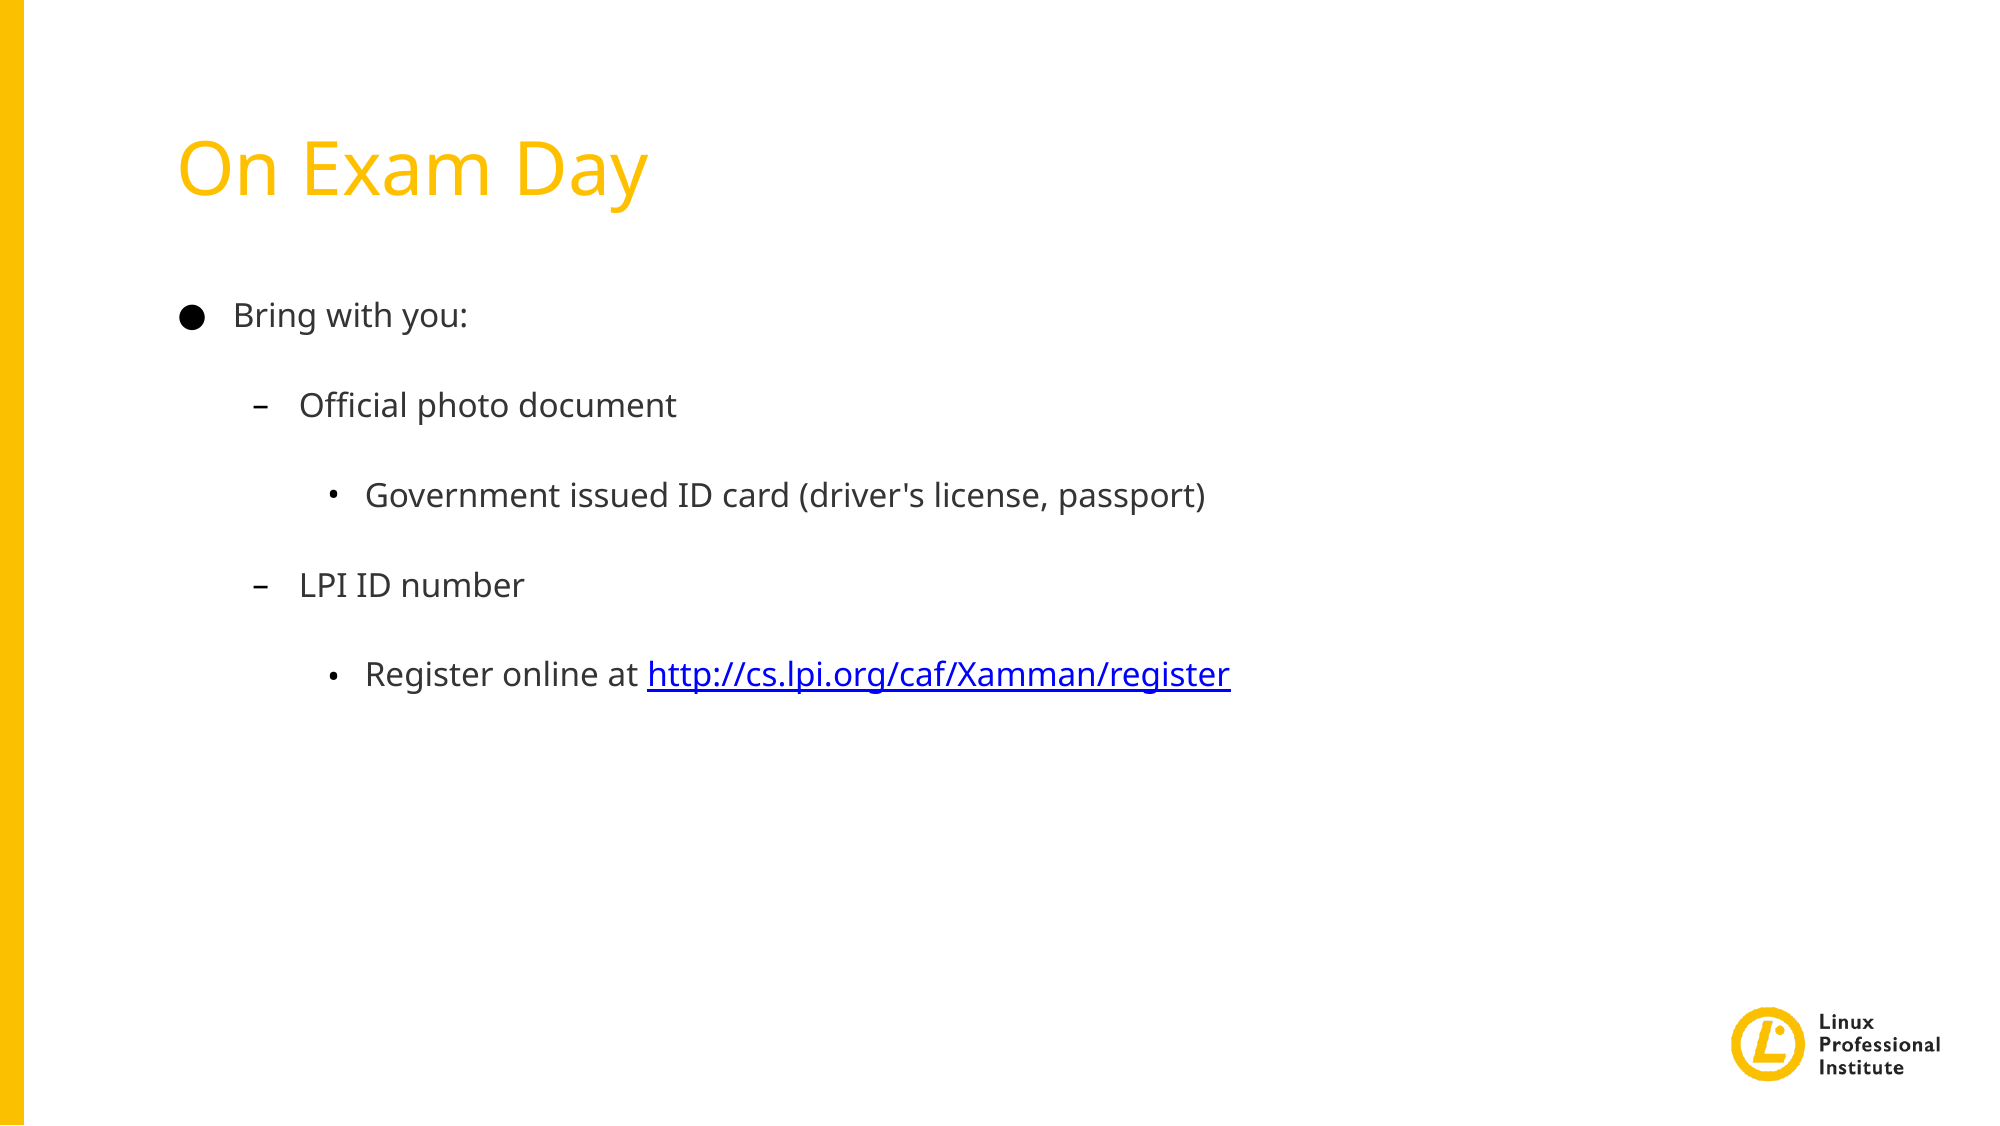

On Exam Day
Bring with you:
Official photo document
Government issued ID card (driver's license, passport)
LPI ID number
Register online at http://cs.lpi.org/caf/Xamman/register